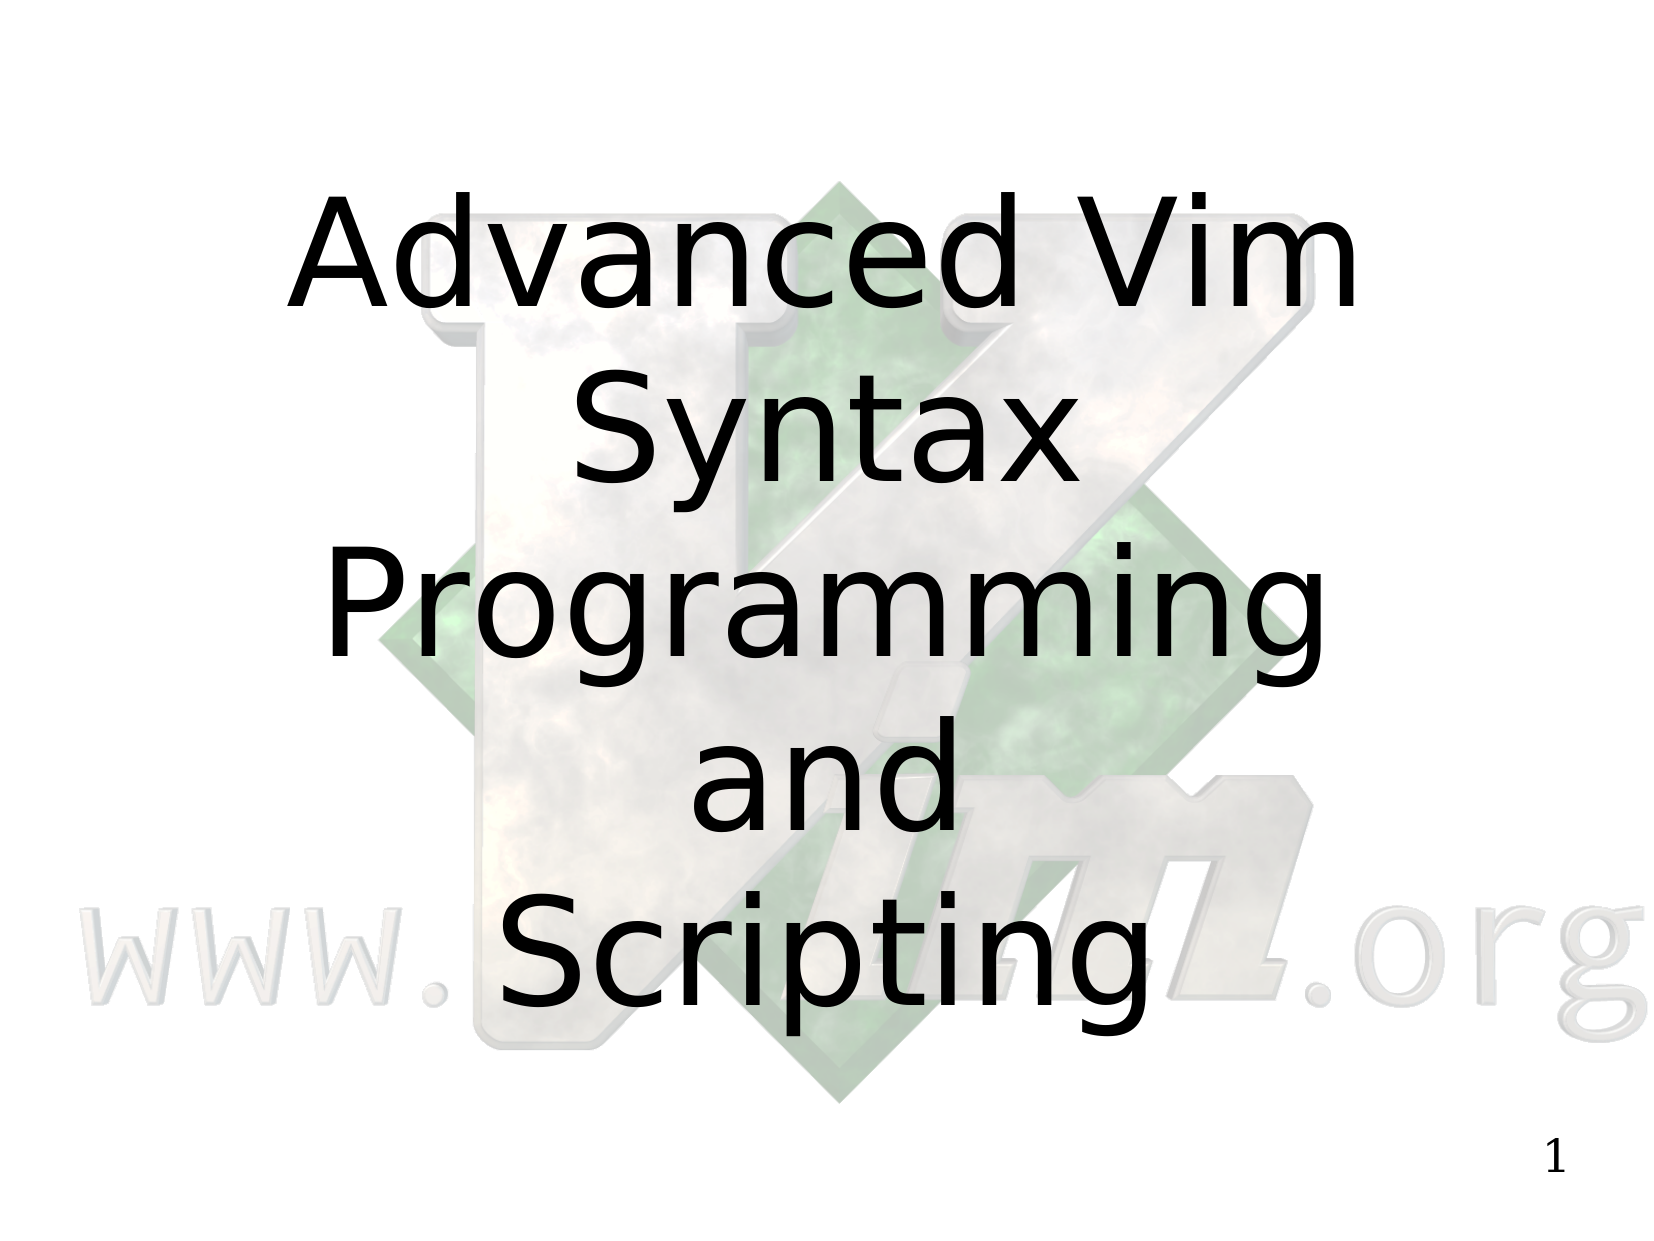

# Advanced Vim Syntax Programming and Scripting
1